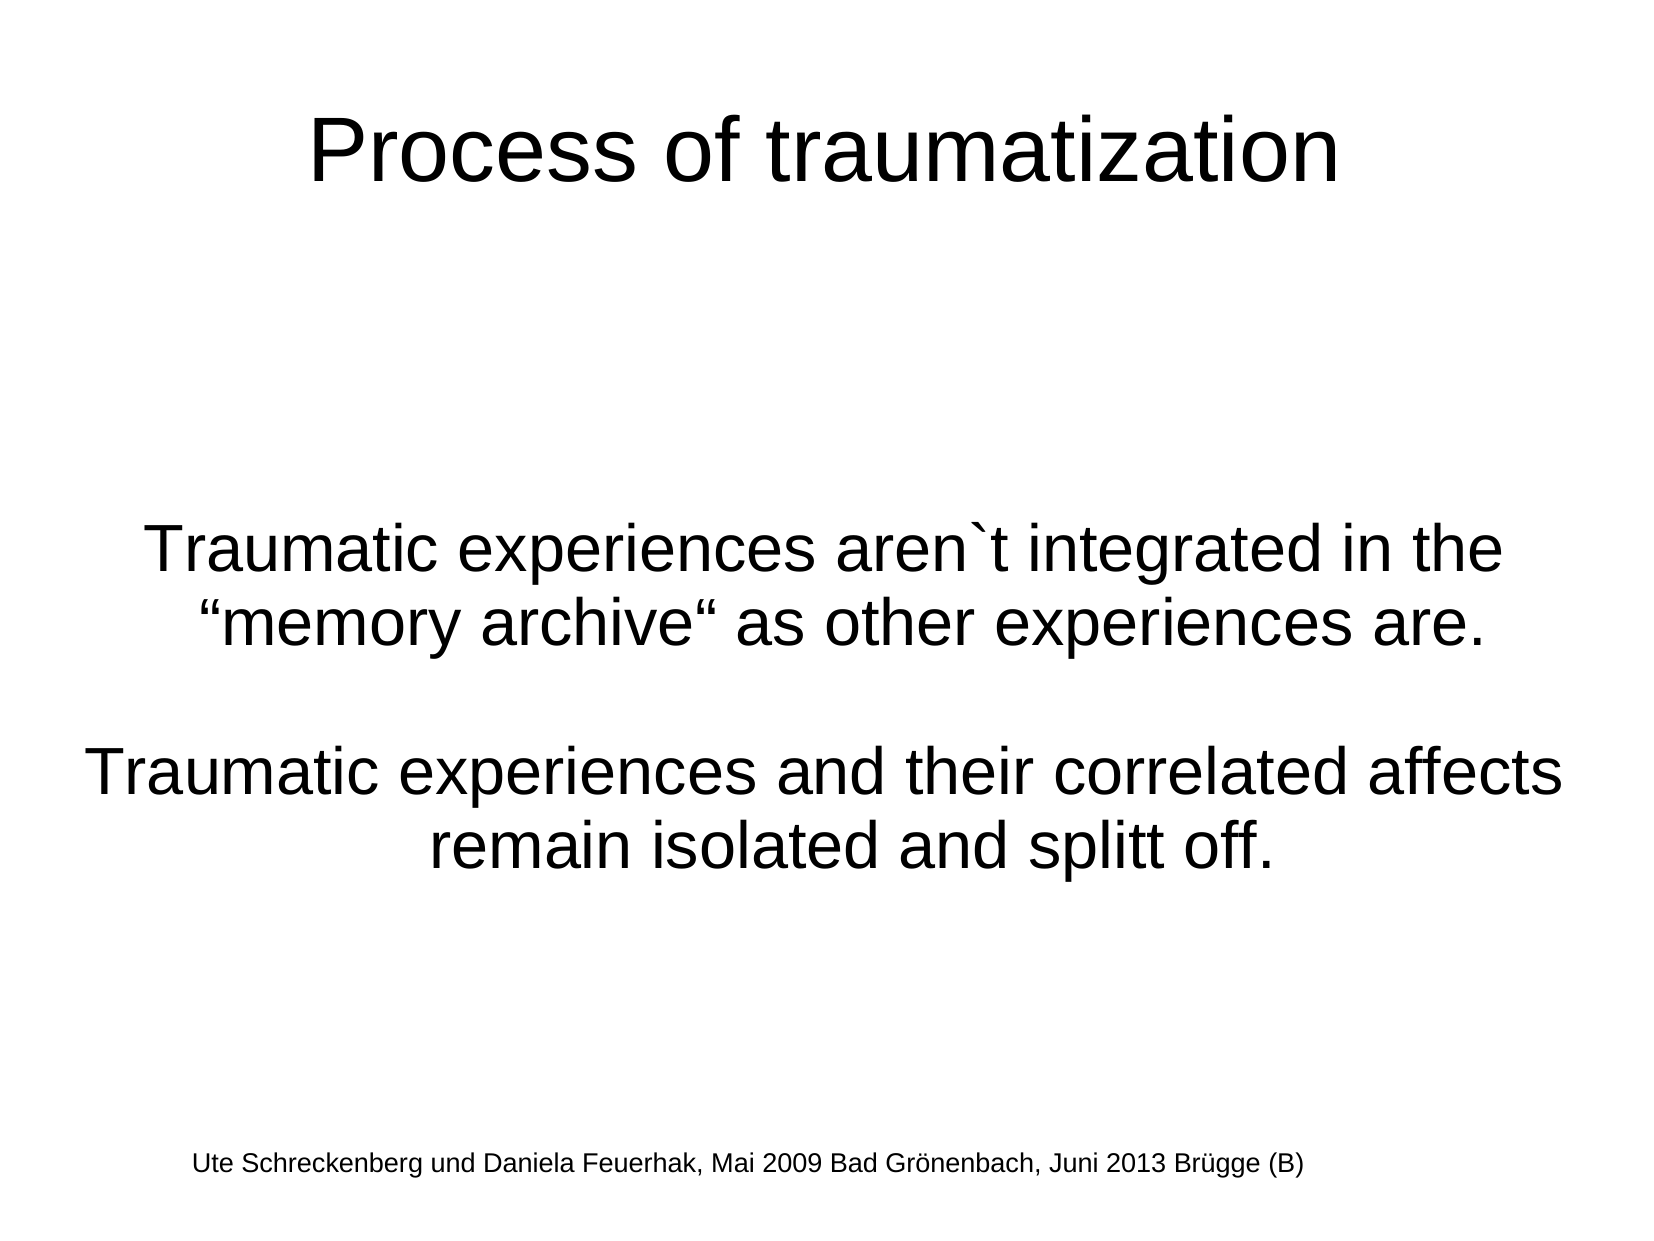

# Process of traumatization
Traumatic experiences aren`t integrated in the “memory archive“ as other experiences are.
Traumatic experiences and their correlated affects remain isolated and splitt off.
Ute Schreckenberg und Daniela Feuerhak, Mai 2009 Bad Grönenbach, Juni 2013 Brügge (B)